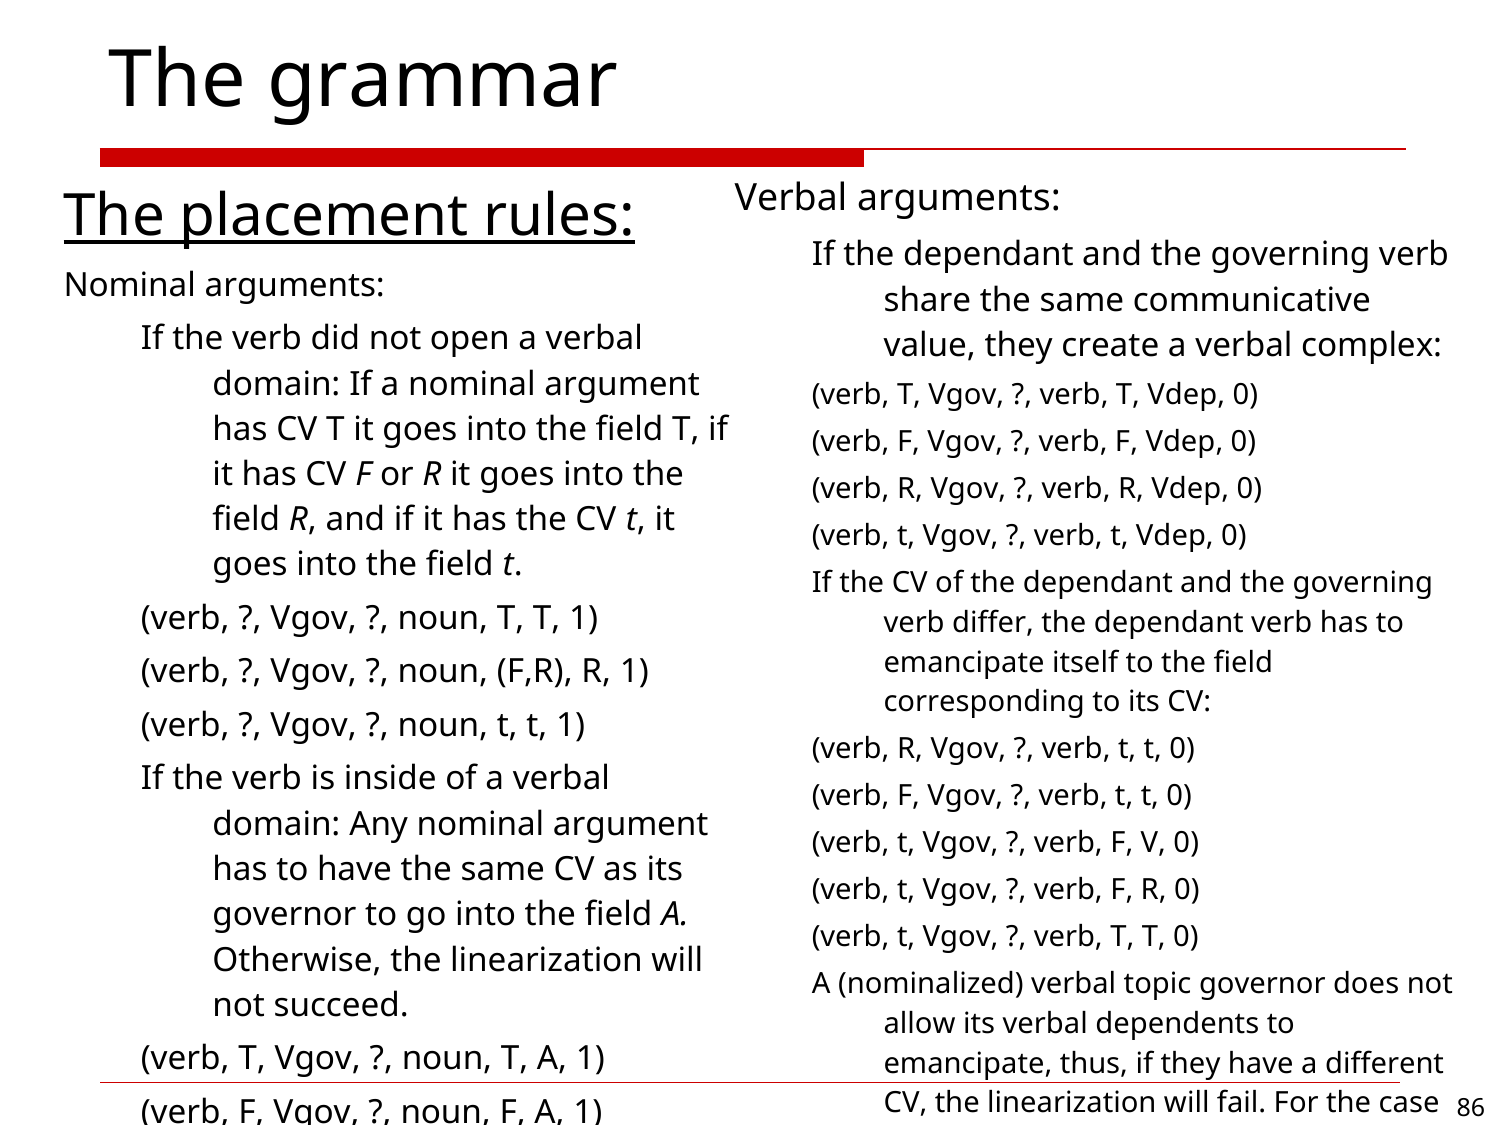

# The grammar
Verbal arguments:
If the dependant and the governing verb share the same communicative value, they create a verbal complex:
(verb, T, Vgov, ?, verb, T, Vdep, 0)
(verb, F, Vgov, ?, verb, F, Vdep, 0)
(verb, R, Vgov, ?, verb, R, Vdep, 0)
(verb, t, Vgov, ?, verb, t, Vdep, 0)
If the CV of the dependant and the governing verb differ, the dependant verb has to emancipate itself to the field corresponding to its CV:
(verb, R, Vgov, ?, verb, t, t, 0)
(verb, F, Vgov, ?, verb, t, t, 0)
(verb, t, Vgov, ?, verb, F, V, 0)
(verb, t, Vgov, ?, verb, F, R, 0)
(verb, t, Vgov, ?, verb, T, T, 0)
A (nominalized) verbal topic governor does not allow its verbal dependents to emancipate, thus, if they have a different CV, the linearization will fail. For the case of a communicatively neutral verb (CV N), their dependent is topic and goes into the T field:
(verb, N, Vgov, ?, verb, T, T, 0)
The placement rules:
Nominal arguments:
If the verb did not open a verbal domain: If a nominal argument has CV T it goes into the field T, if it has CV F or R it goes into the field R, and if it has the CV t, it goes into the field t.
(verb, ?, Vgov, ?, noun, T, T, 1)
(verb, ?, Vgov, ?, noun, (F,R), R, 1)
(verb, ?, Vgov, ?, noun, t, t, 1)
If the verb is inside of a verbal domain: Any nominal argument has to have the same CV as its governor to go into the field A. Otherwise, the linearization will not succeed.
(verb, T, Vgov, ?, noun, T, A, 1)
(verb, F, Vgov, ?, noun, F, A, 1)
(verb, R, Vgov, ?, noun, R, A, 1)
(verb, t, Vgov, ?, noun, t, A, 1)
86